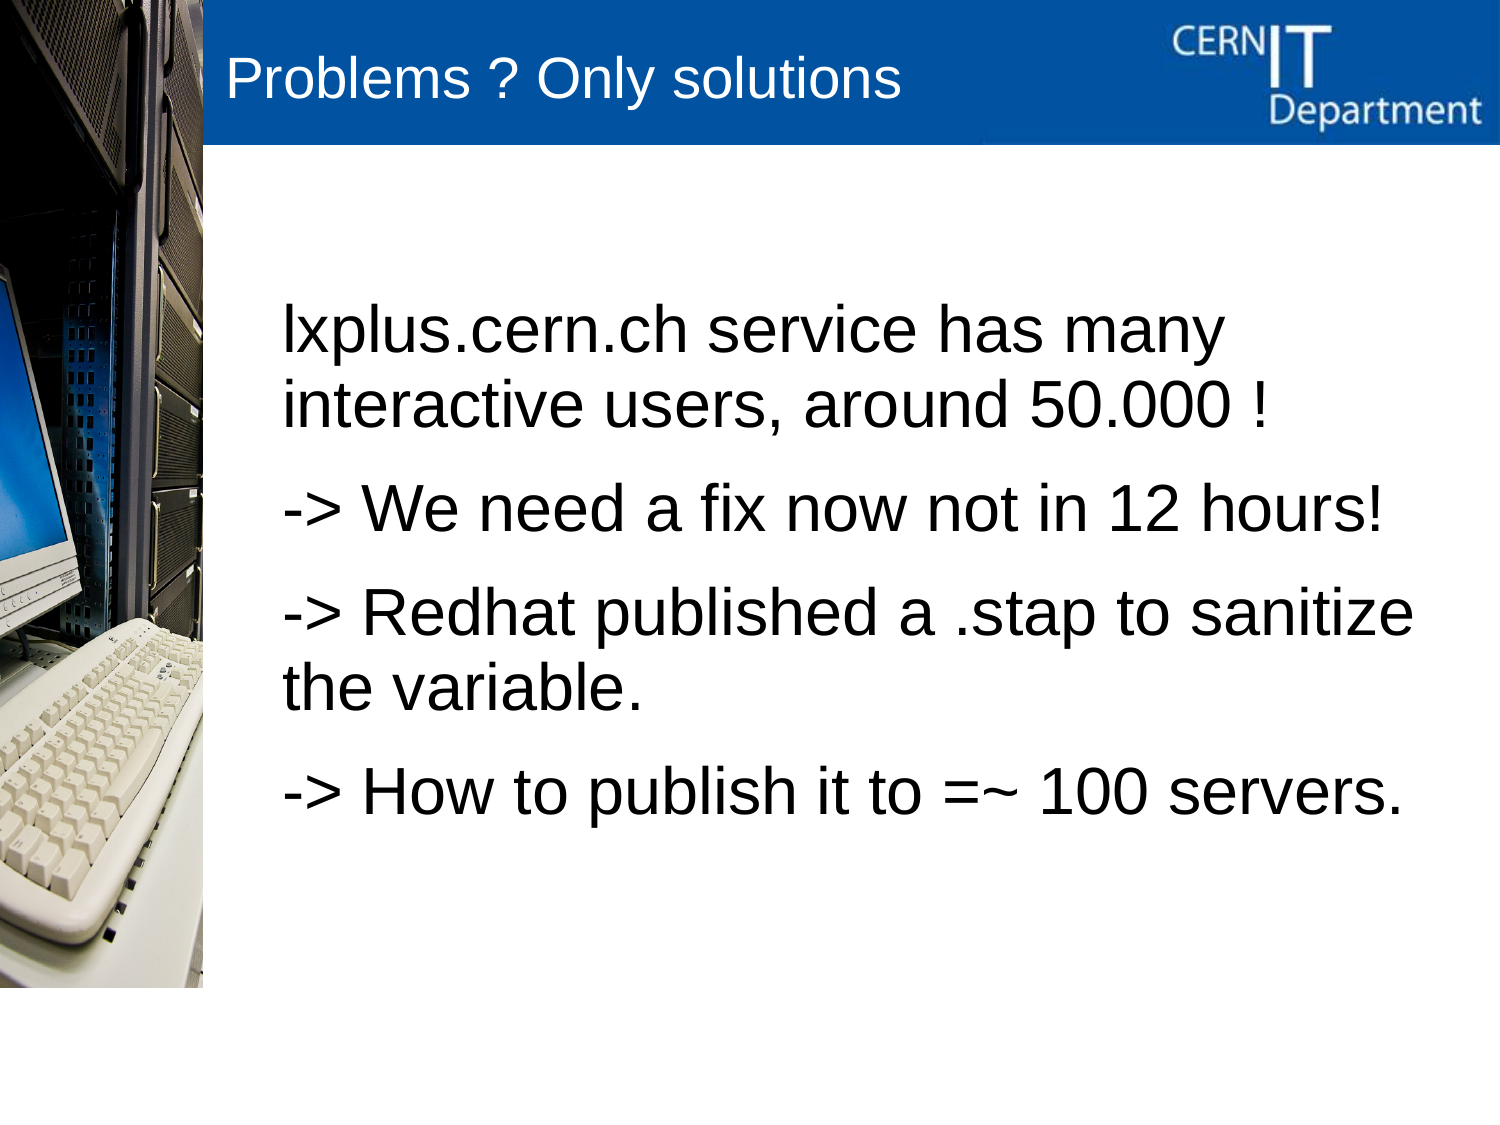

# Problems ? Only solutions
lxplus.cern.ch service has many interactive users, around 50.000 !
-> We need a fix now not in 12 hours!
-> Redhat published a .stap to sanitize the variable.
-> How to publish it to =~ 100 servers.